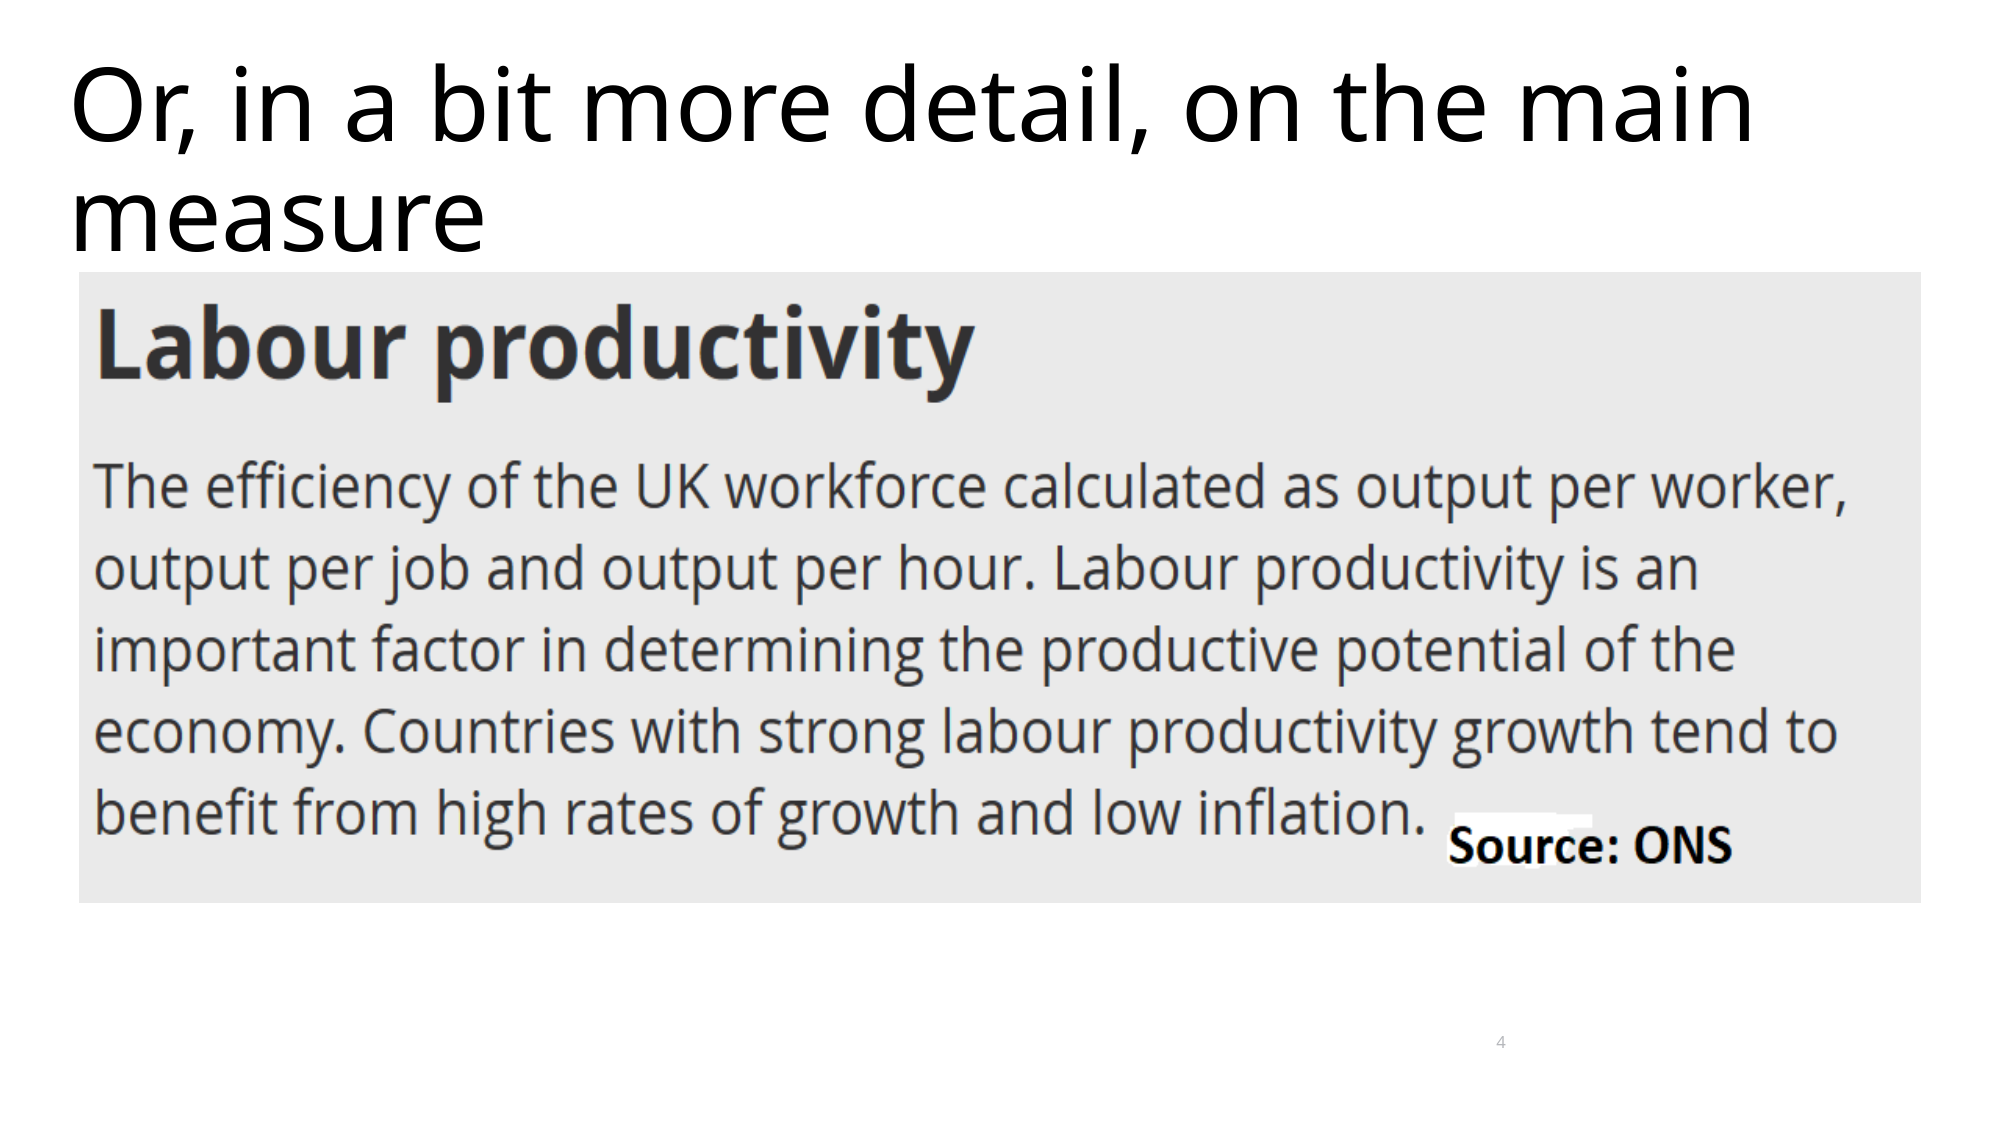

# Or, in a bit more detail, on the main measure